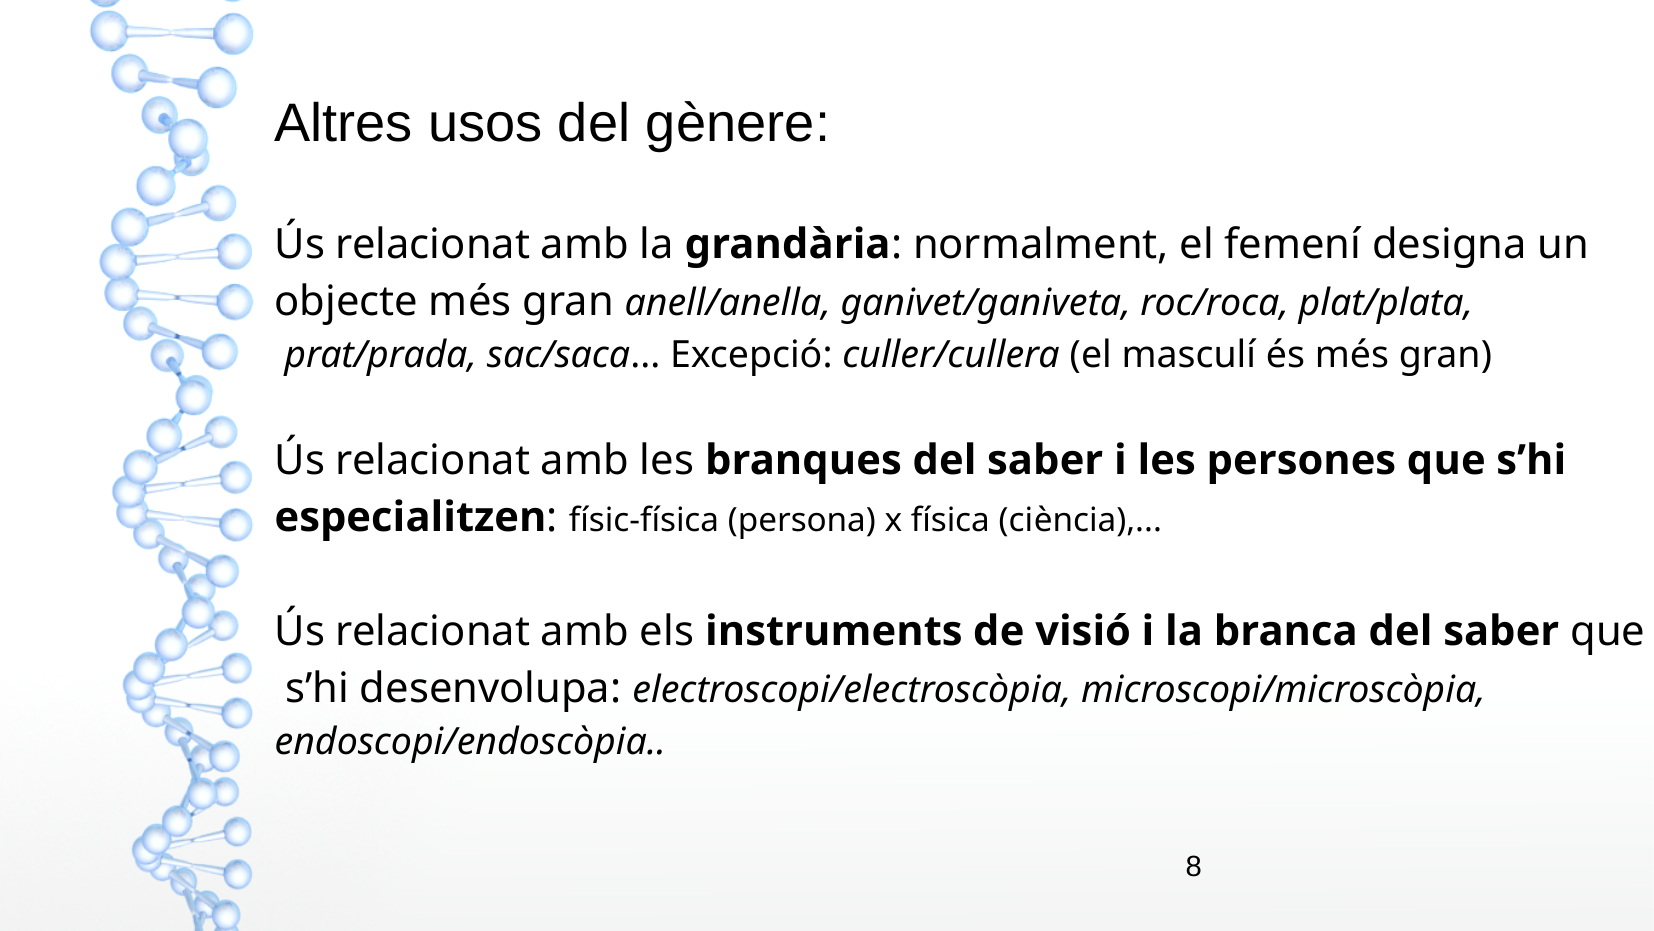

Altres usos del gènere:
Ús relacionat amb la grandària: normalment, el femení designa un
objecte més gran anell/anella, ganivet/ganiveta, roc/roca, plat/plata,
 prat/prada, sac/saca... Excepció: culler/cullera (el masculí és més gran)
Ús relacionat amb les branques del saber i les persones que s’hi
especialitzen: físic-física (persona) x física (ciència),...
Ús relacionat amb els instruments de visió i la branca del saber que
 s’hi desenvolupa: electroscopi/electroscòpia, microscopi/microscòpia,
endoscopi/endoscòpia..
| Persona | Ciència o art |
| --- | --- |
| | |